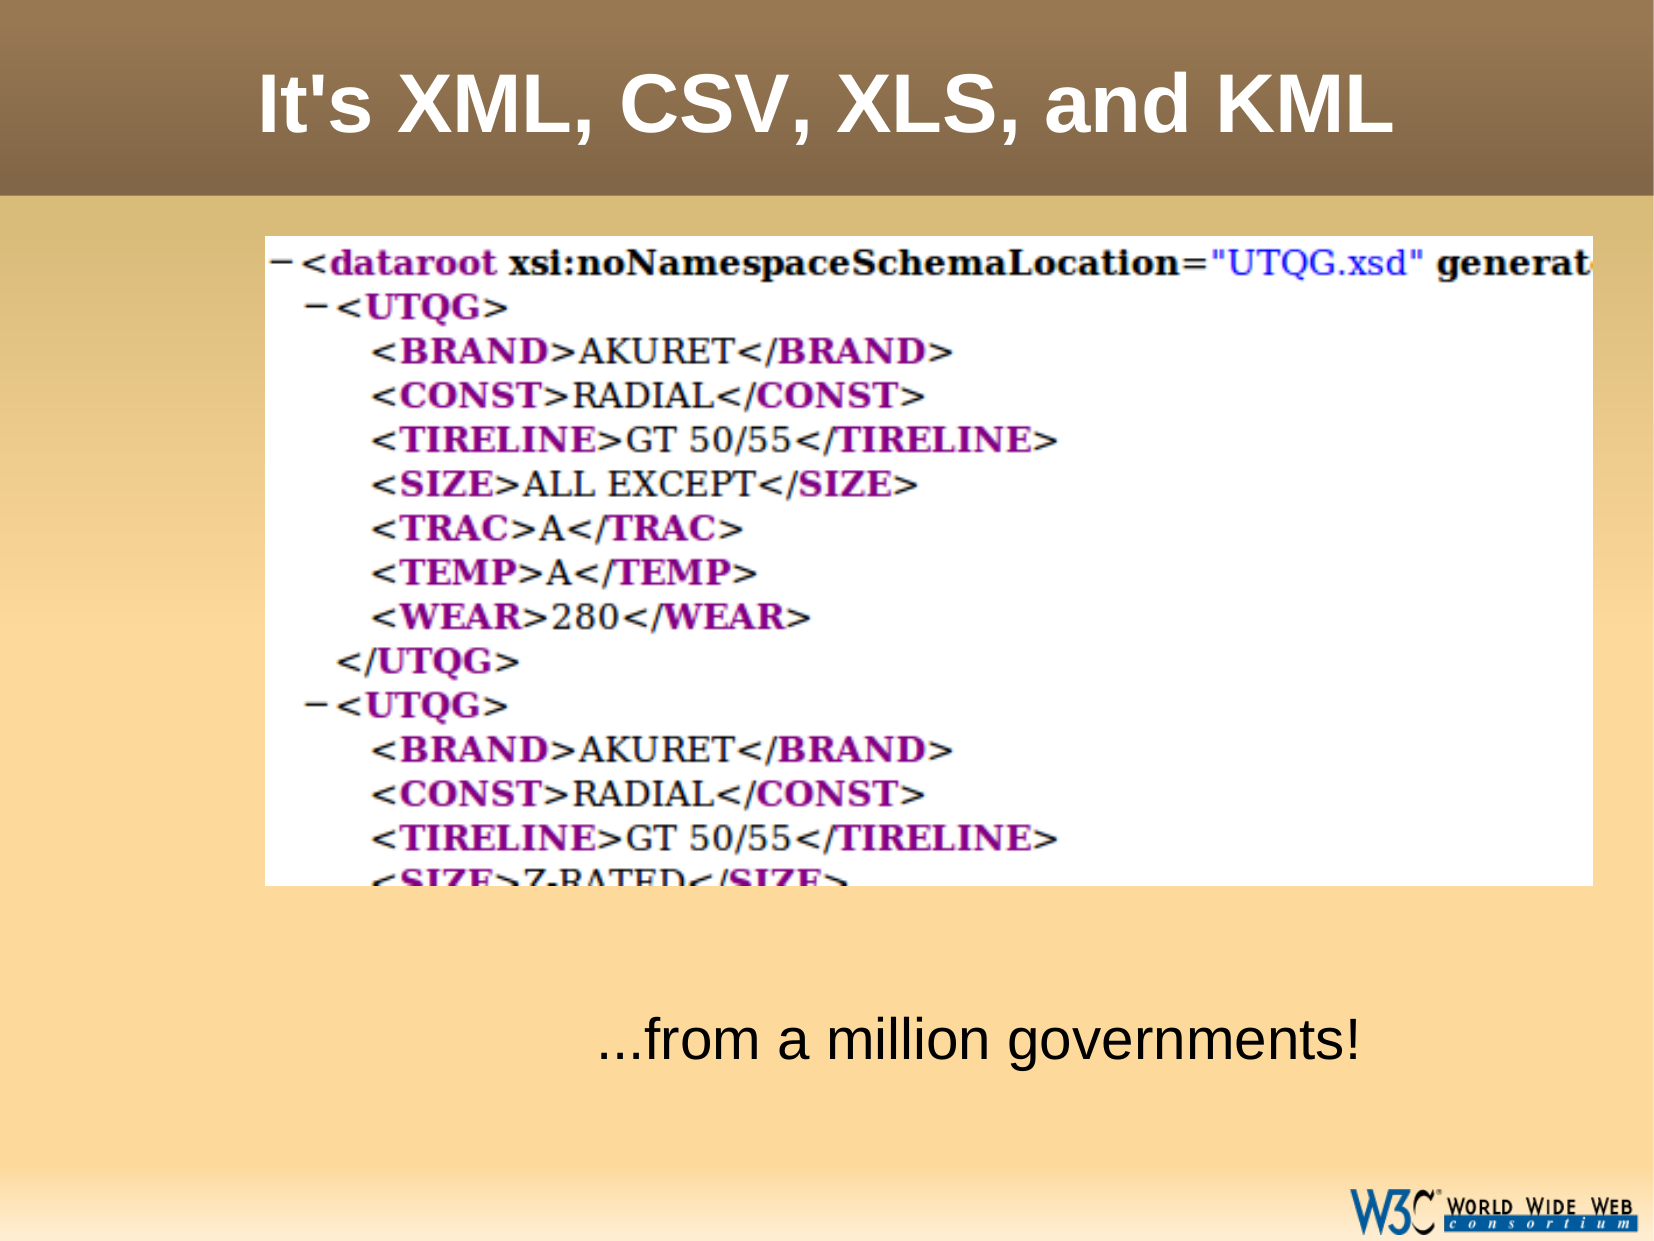

# It's XML, CSV, XLS, and KML
...from a million governments!